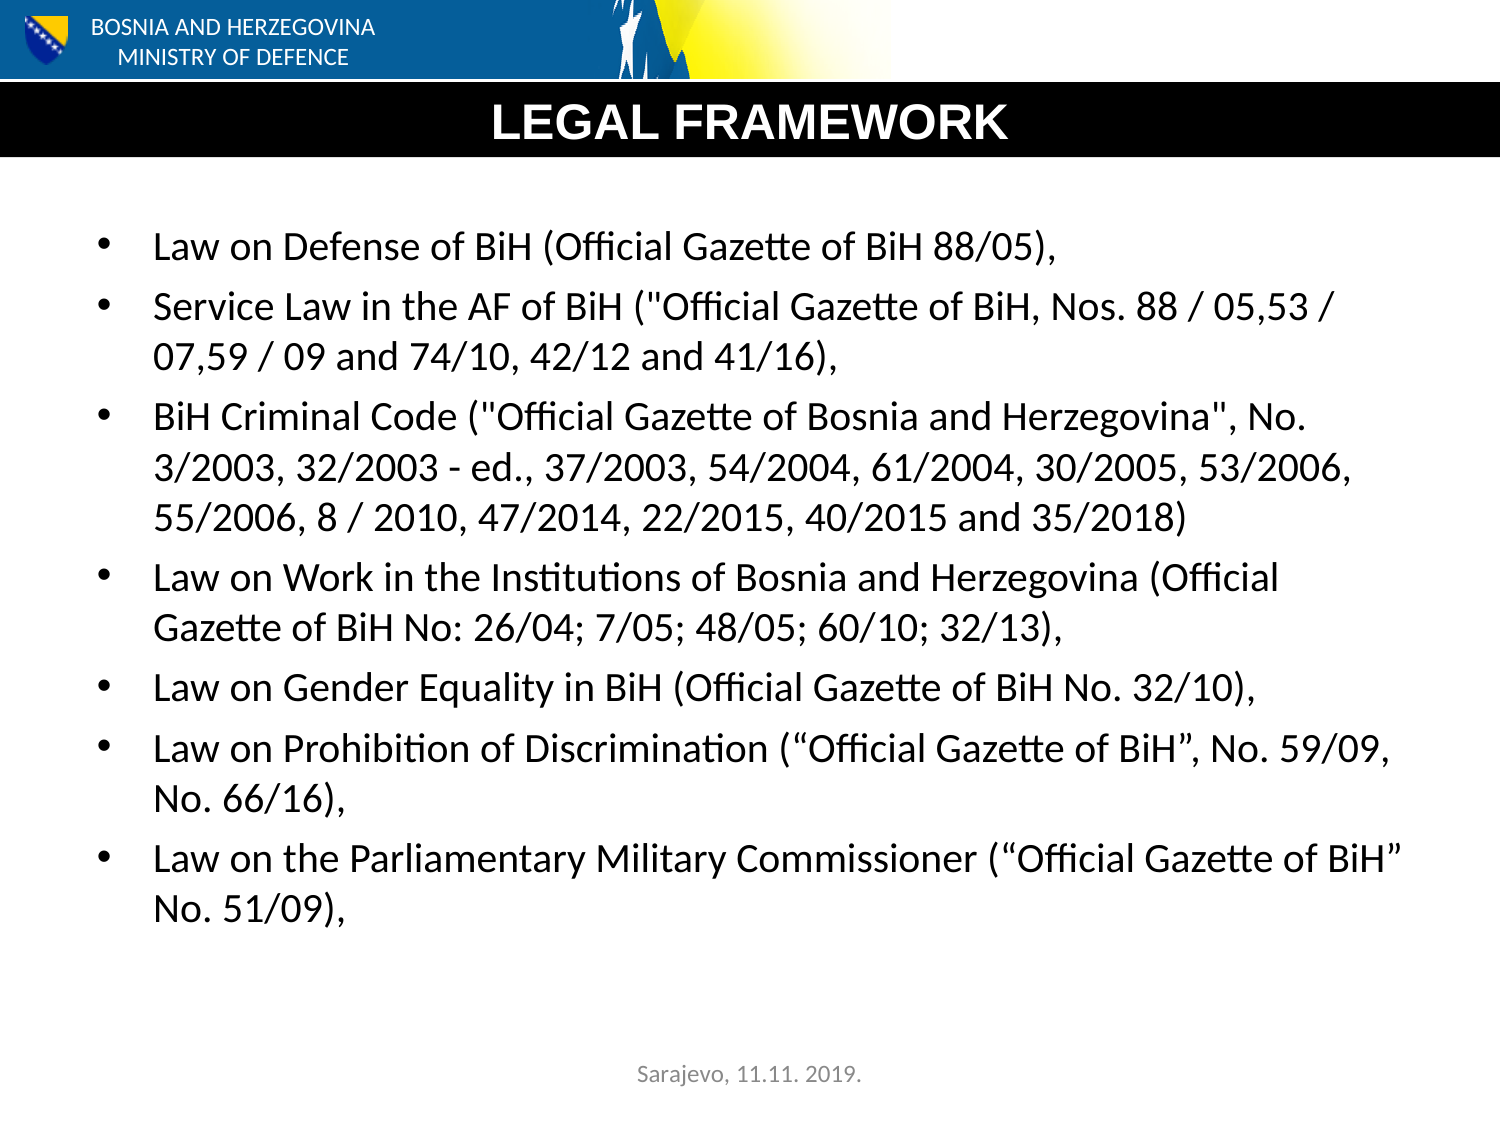

LEGAL FRAMEWORK
# Law on Defense of BiH (Official Gazette of BiH 88/05),
Service Law in the AF of BiH ("Official Gazette of BiH, Nos. 88 / 05,53 / 07,59 / 09 and 74/10, 42/12 and 41/16),
BiH Criminal Code ("Official Gazette of Bosnia and Herzegovina", No. 3/2003, 32/2003 - ed., 37/2003, 54/2004, 61/2004, 30/2005, 53/2006, 55/2006, 8 / 2010, 47/2014, 22/2015, 40/2015 and 35/2018)
Law on Work in the Institutions of Bosnia and Herzegovina (Official Gazette of BiH No: 26/04; 7/05; 48/05; 60/10; 32/13),
Law on Gender Equality in BiH (Official Gazette of BiH No. 32/10),
Law on Prohibition of Discrimination (“Official Gazette of BiH”, No. 59/09, No. 66/16),
Law on the Parliamentary Military Commissioner (“Official Gazette of BiH” No. 51/09),
Sarajevo, 11.11. 2019.